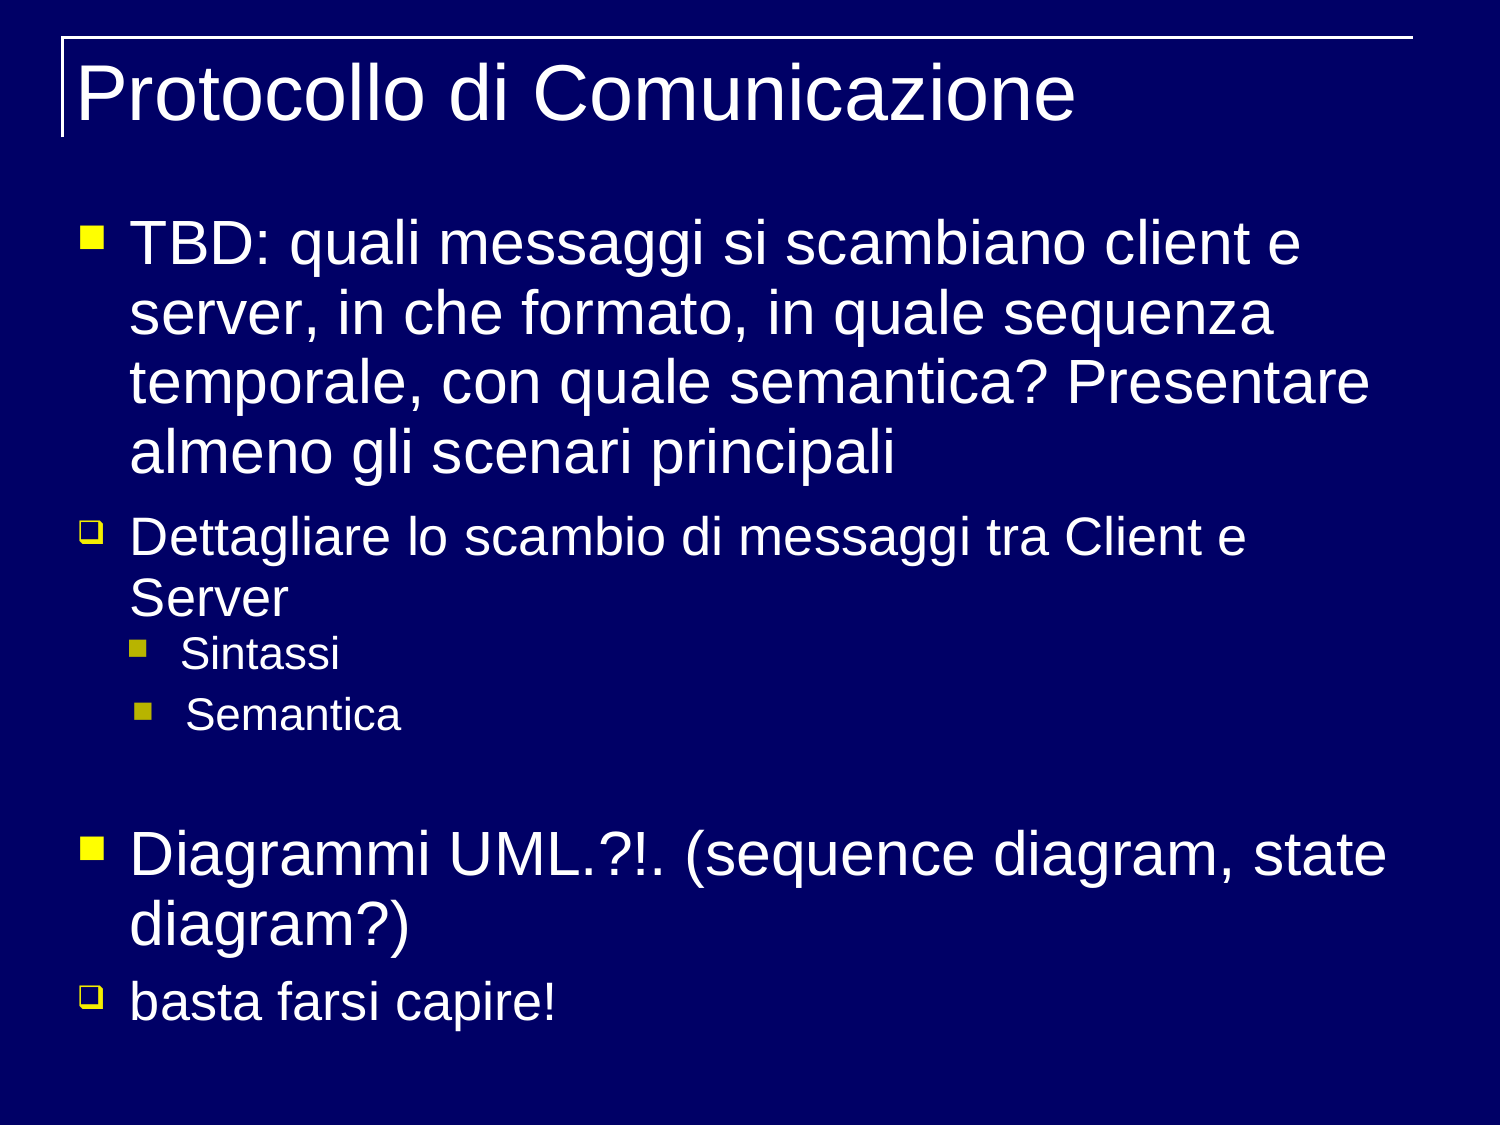

# Protocollo di Comunicazione
TBD: quali messaggi si scambiano client e server, in che formato, in quale sequenza temporale, con quale semantica? Presentare almeno gli scenari principali
Dettagliare lo scambio di messaggi tra Client e Server
Sintassi
Semantica
Diagrammi UML.?!. (sequence diagram, state diagram?)
basta farsi capire!